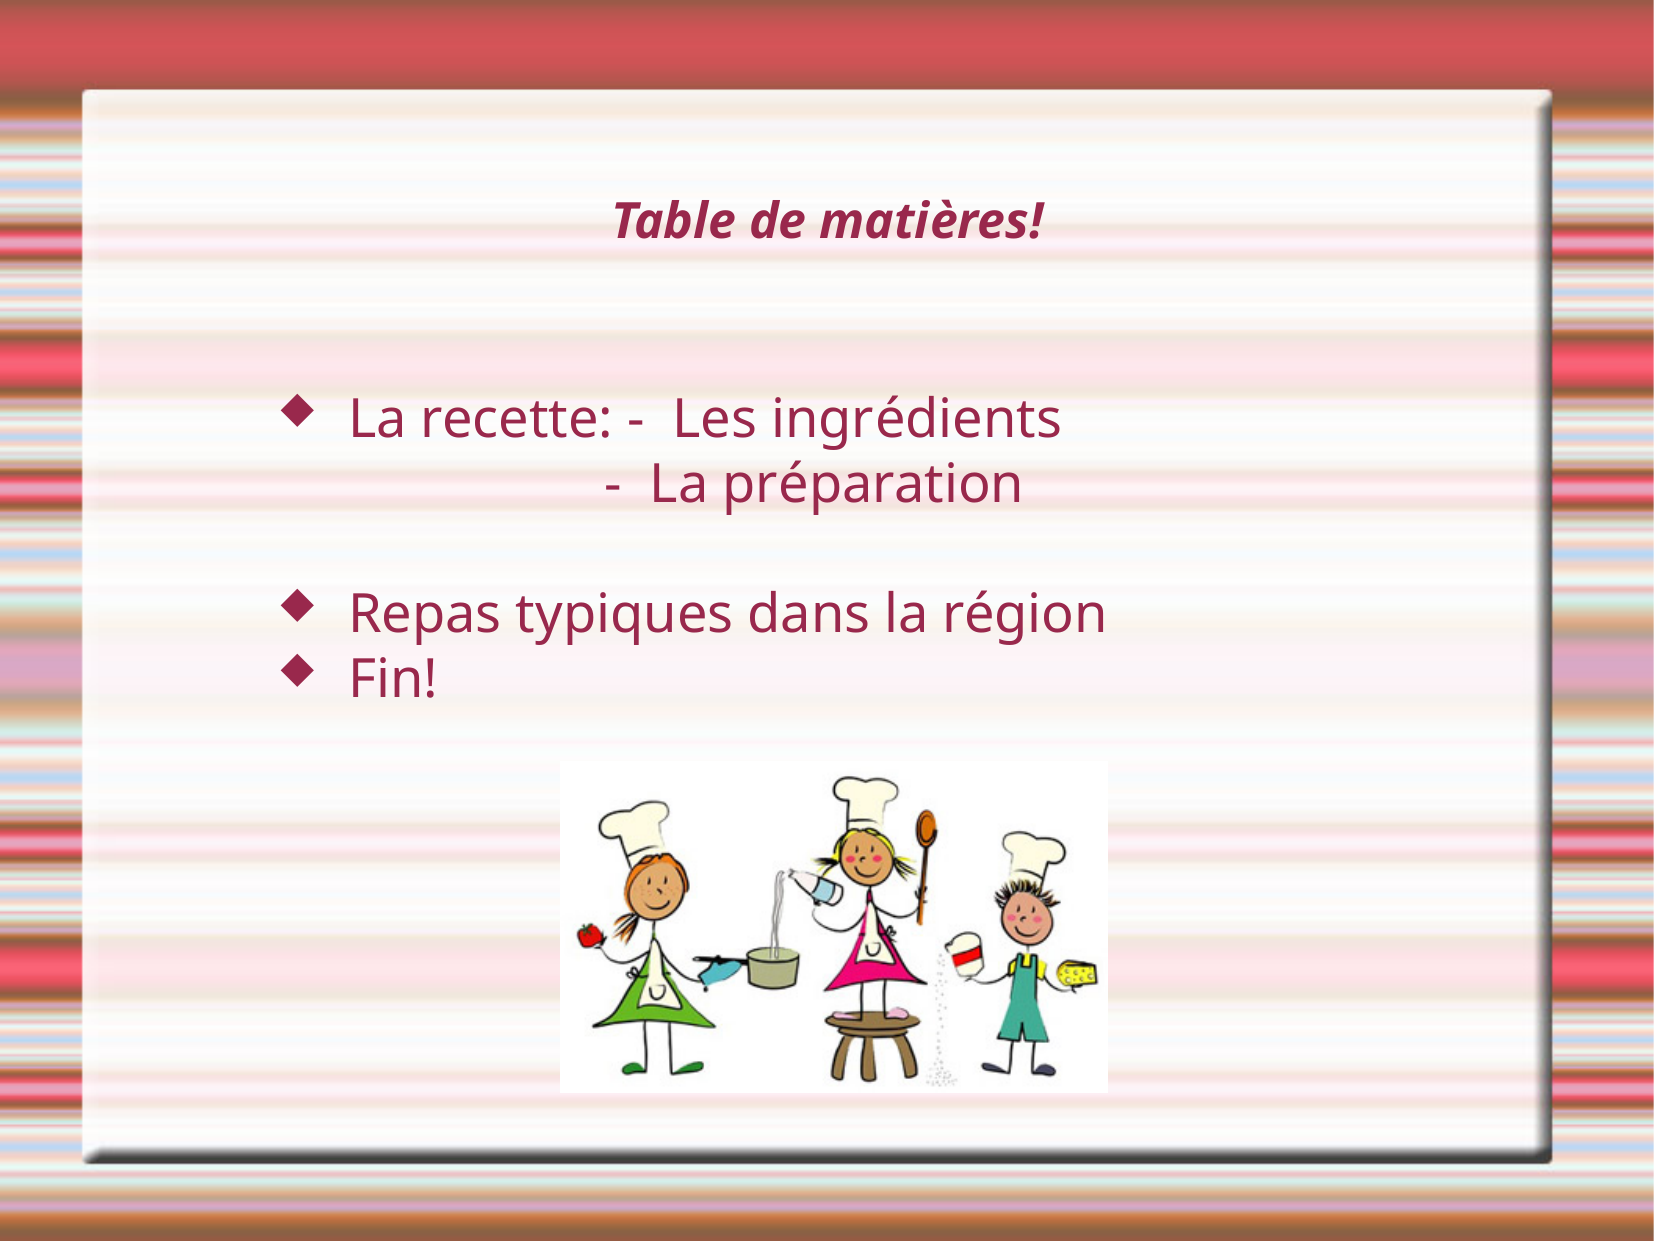

# Table de matières!
La recette: - Les ingrédients
 - La préparation
Repas typiques dans la région
Fin!